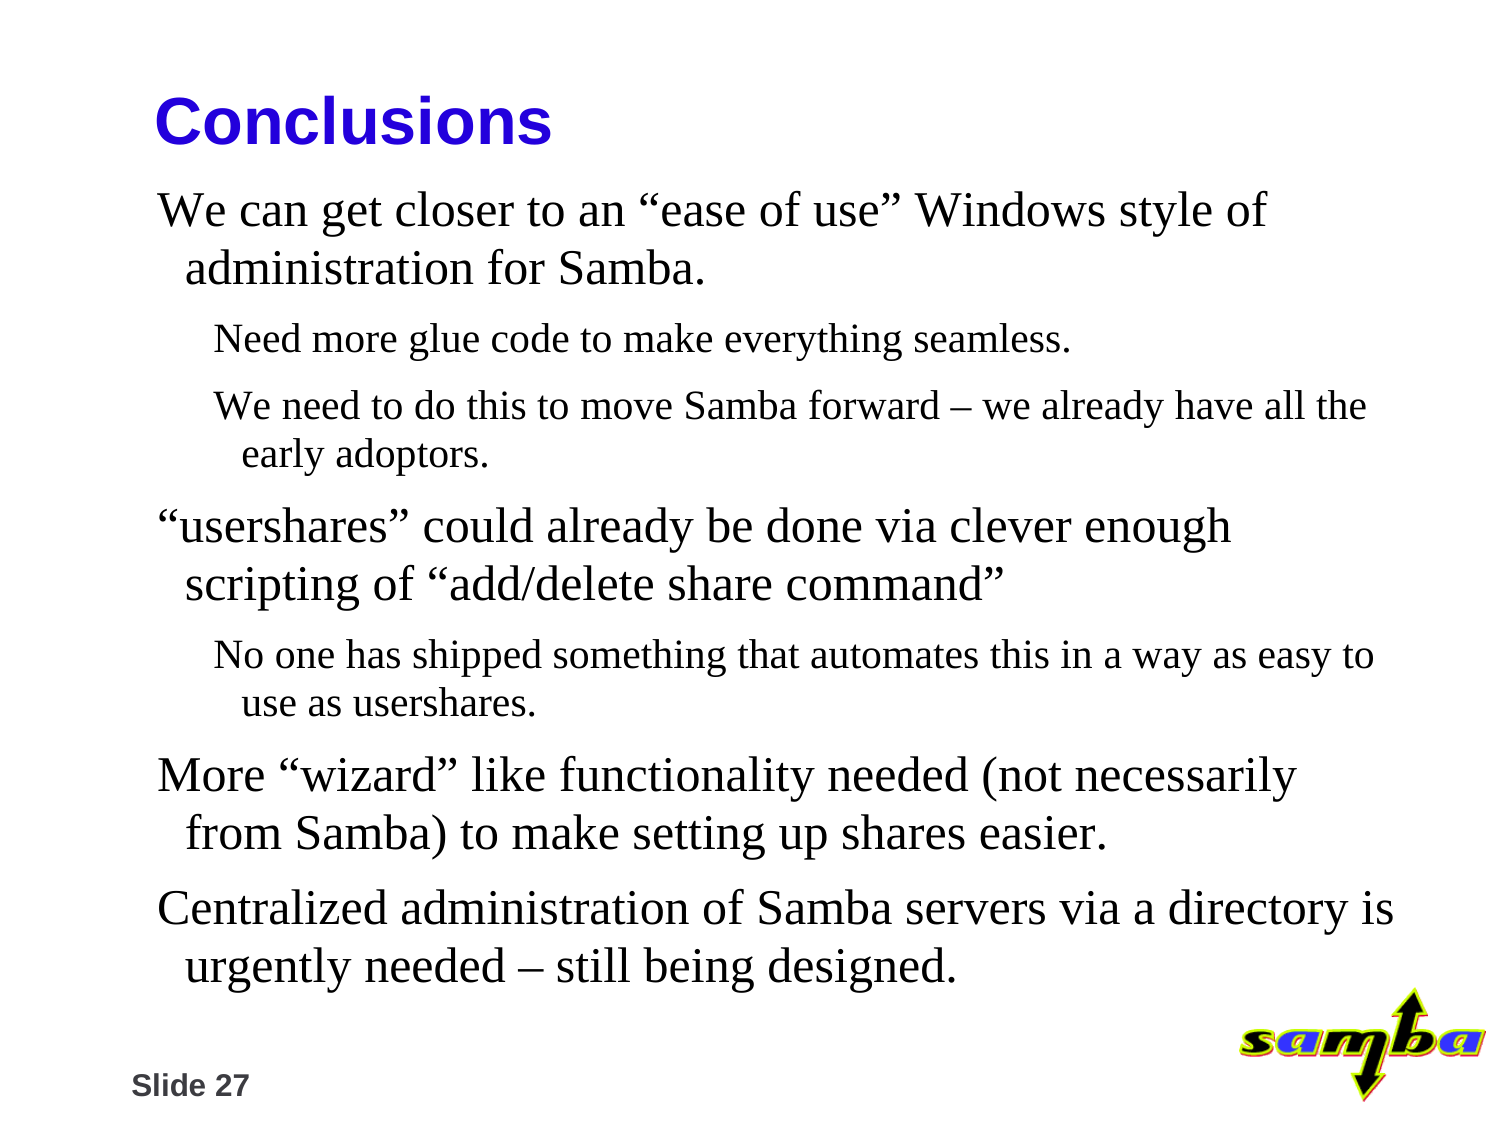

# Conclusions
We can get closer to an “ease of use” Windows style of administration for Samba.
Need more glue code to make everything seamless.
We need to do this to move Samba forward – we already have all the early adoptors.
“usershares” could already be done via clever enough scripting of “add/delete share command”
No one has shipped something that automates this in a way as easy to use as usershares.
More “wizard” like functionality needed (not necessarily from Samba) to make setting up shares easier.
Centralized administration of Samba servers via a directory is urgently needed – still being designed.